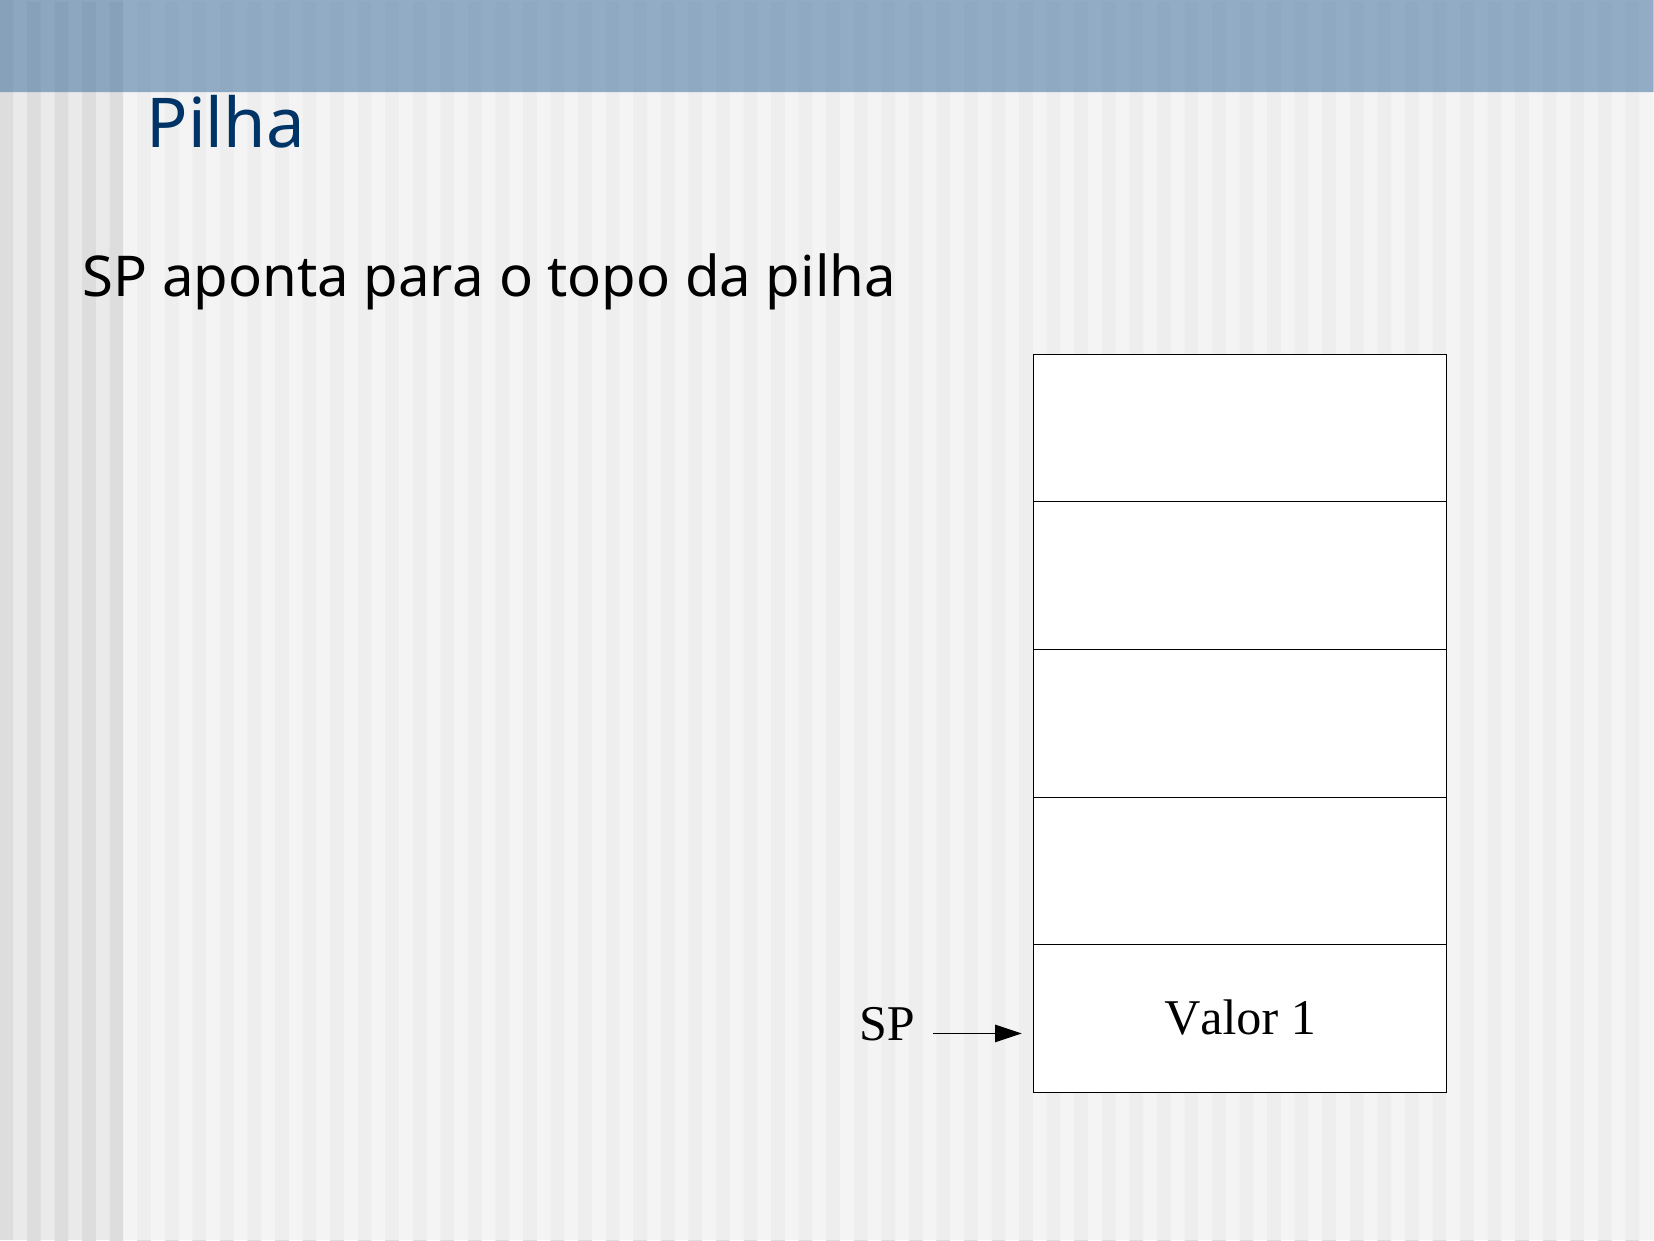

# Pilha
SP aponta para o topo da pilha
Valor 1
SP